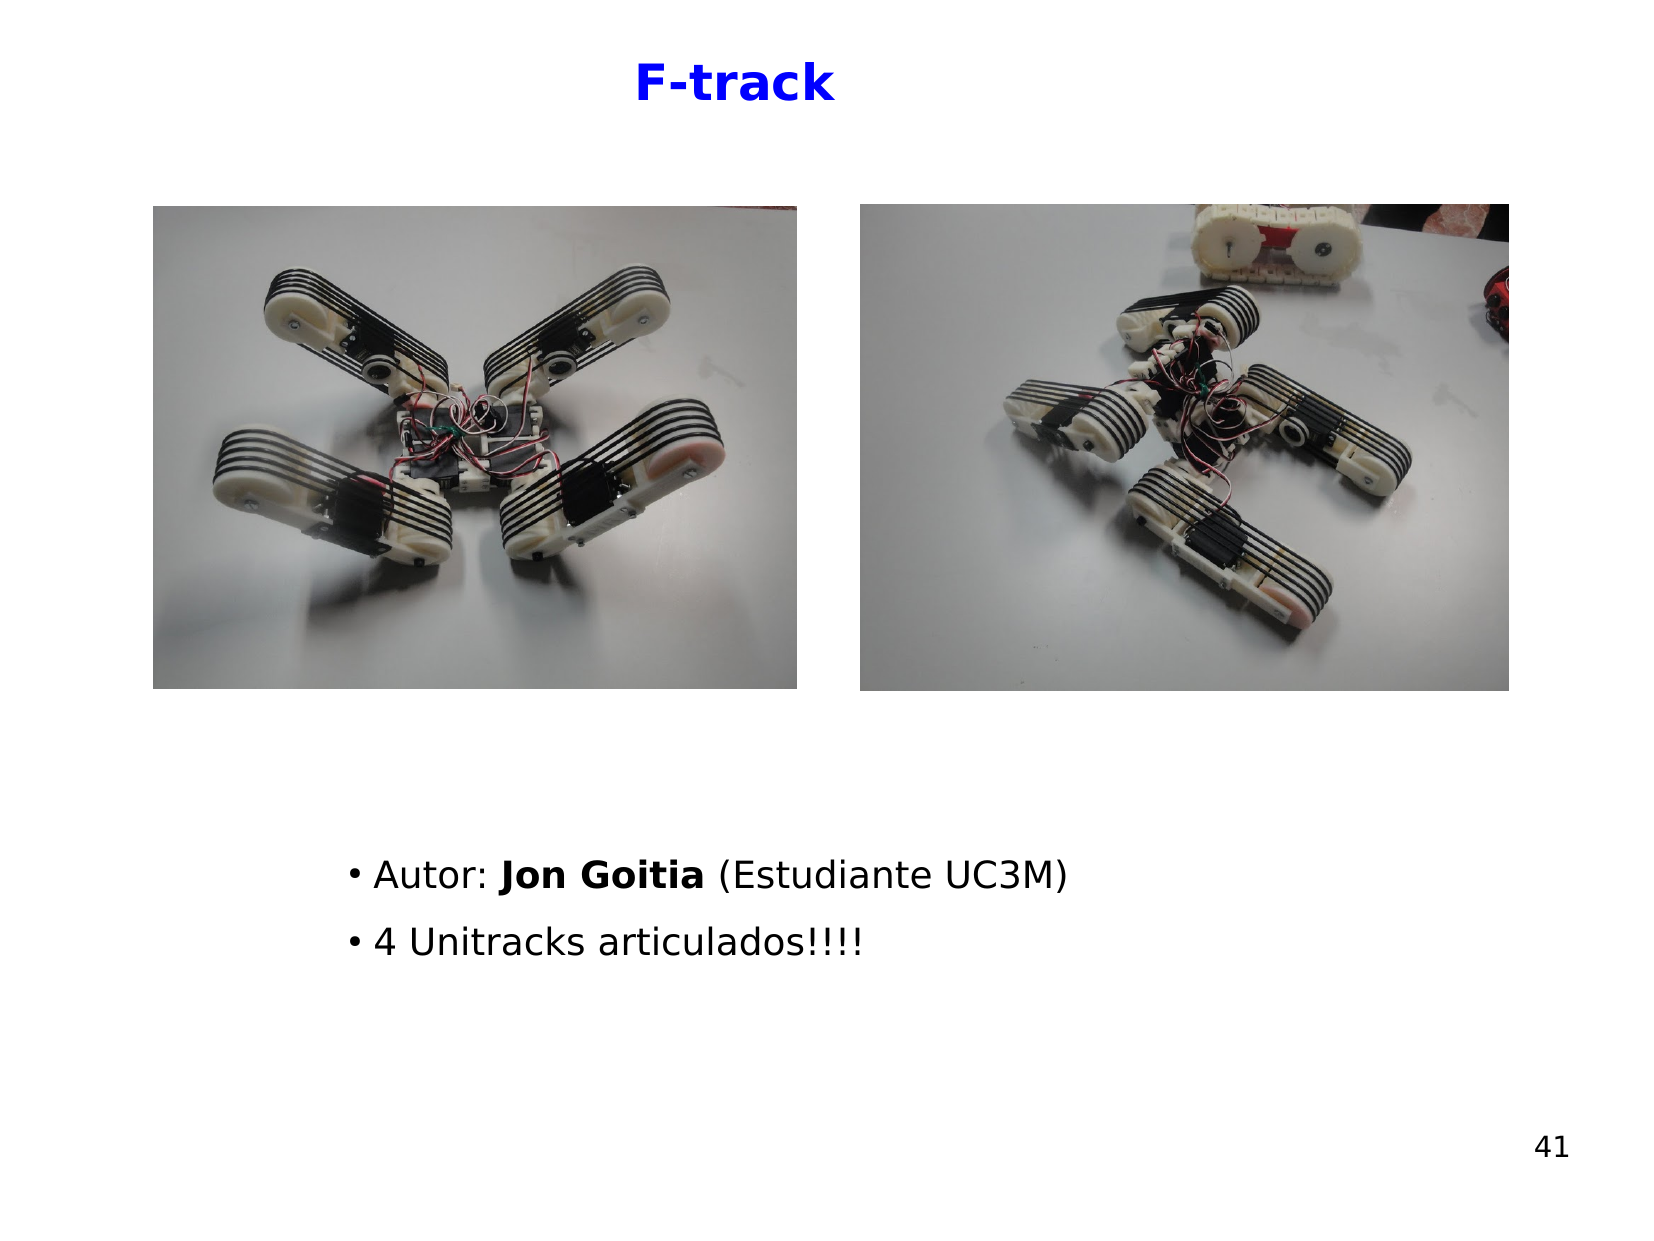

F-track
 Autor: Jon Goitia (Estudiante UC3M)
 4 Unitracks articulados!!!!
41